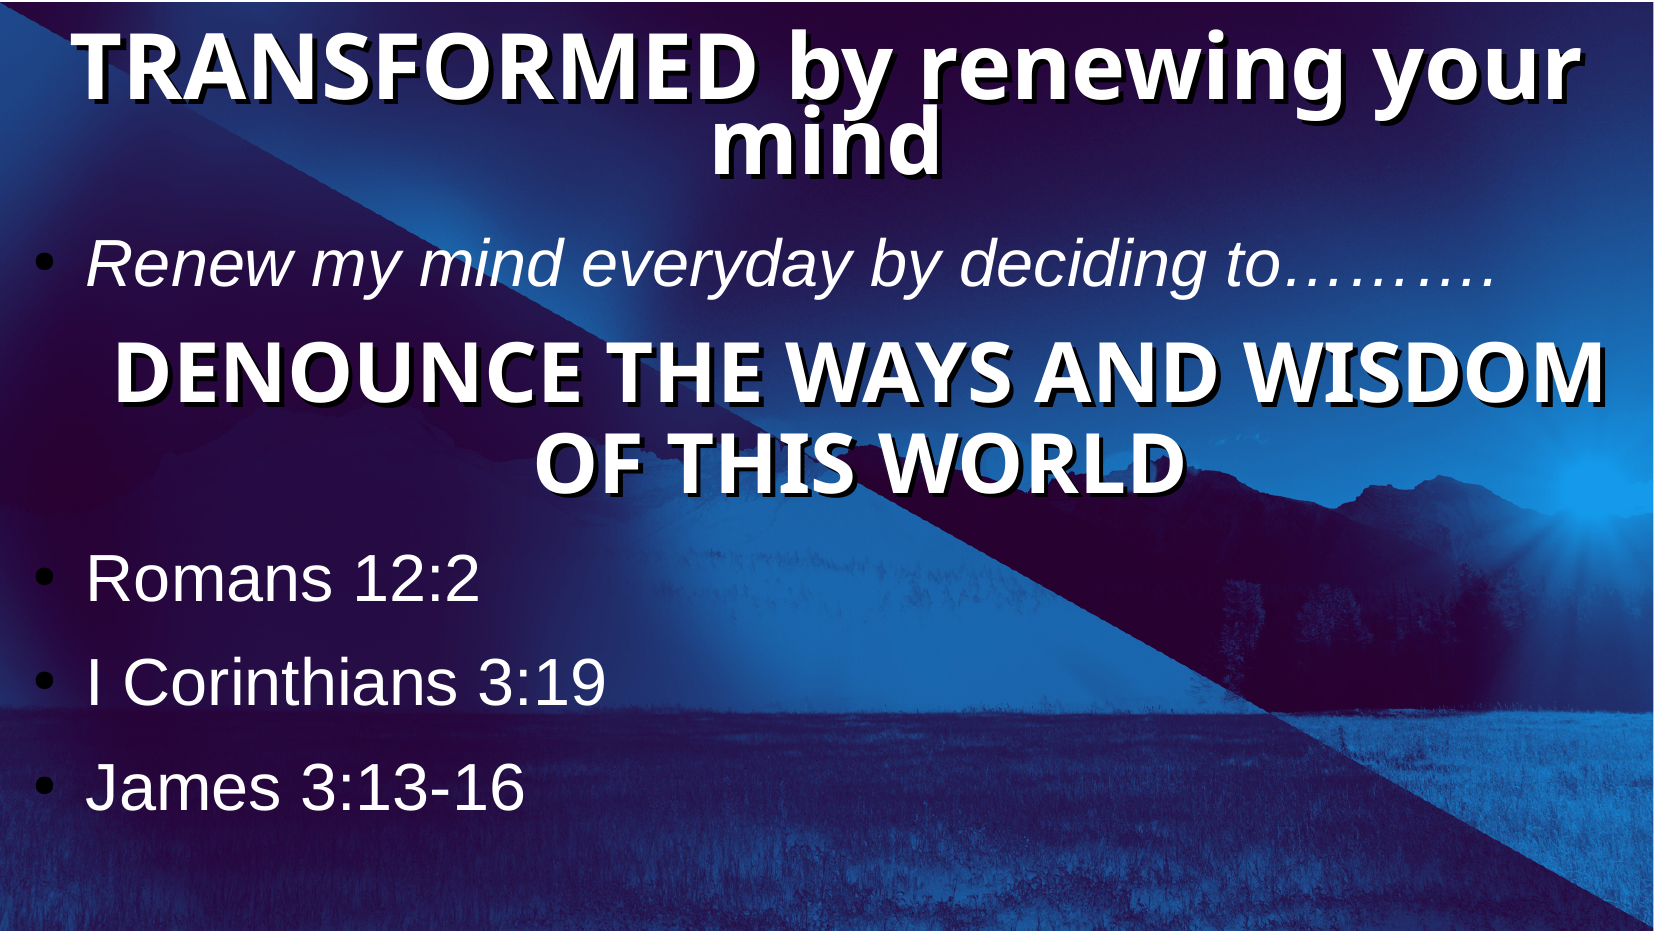

# TRANSFORMED by renewing your mind
Renew my mind everyday by deciding to……….
DENOUNCE THE WAYS AND WISDOM OF THIS WORLD
Romans 12:2
I Corinthians 3:19
James 3:13-16